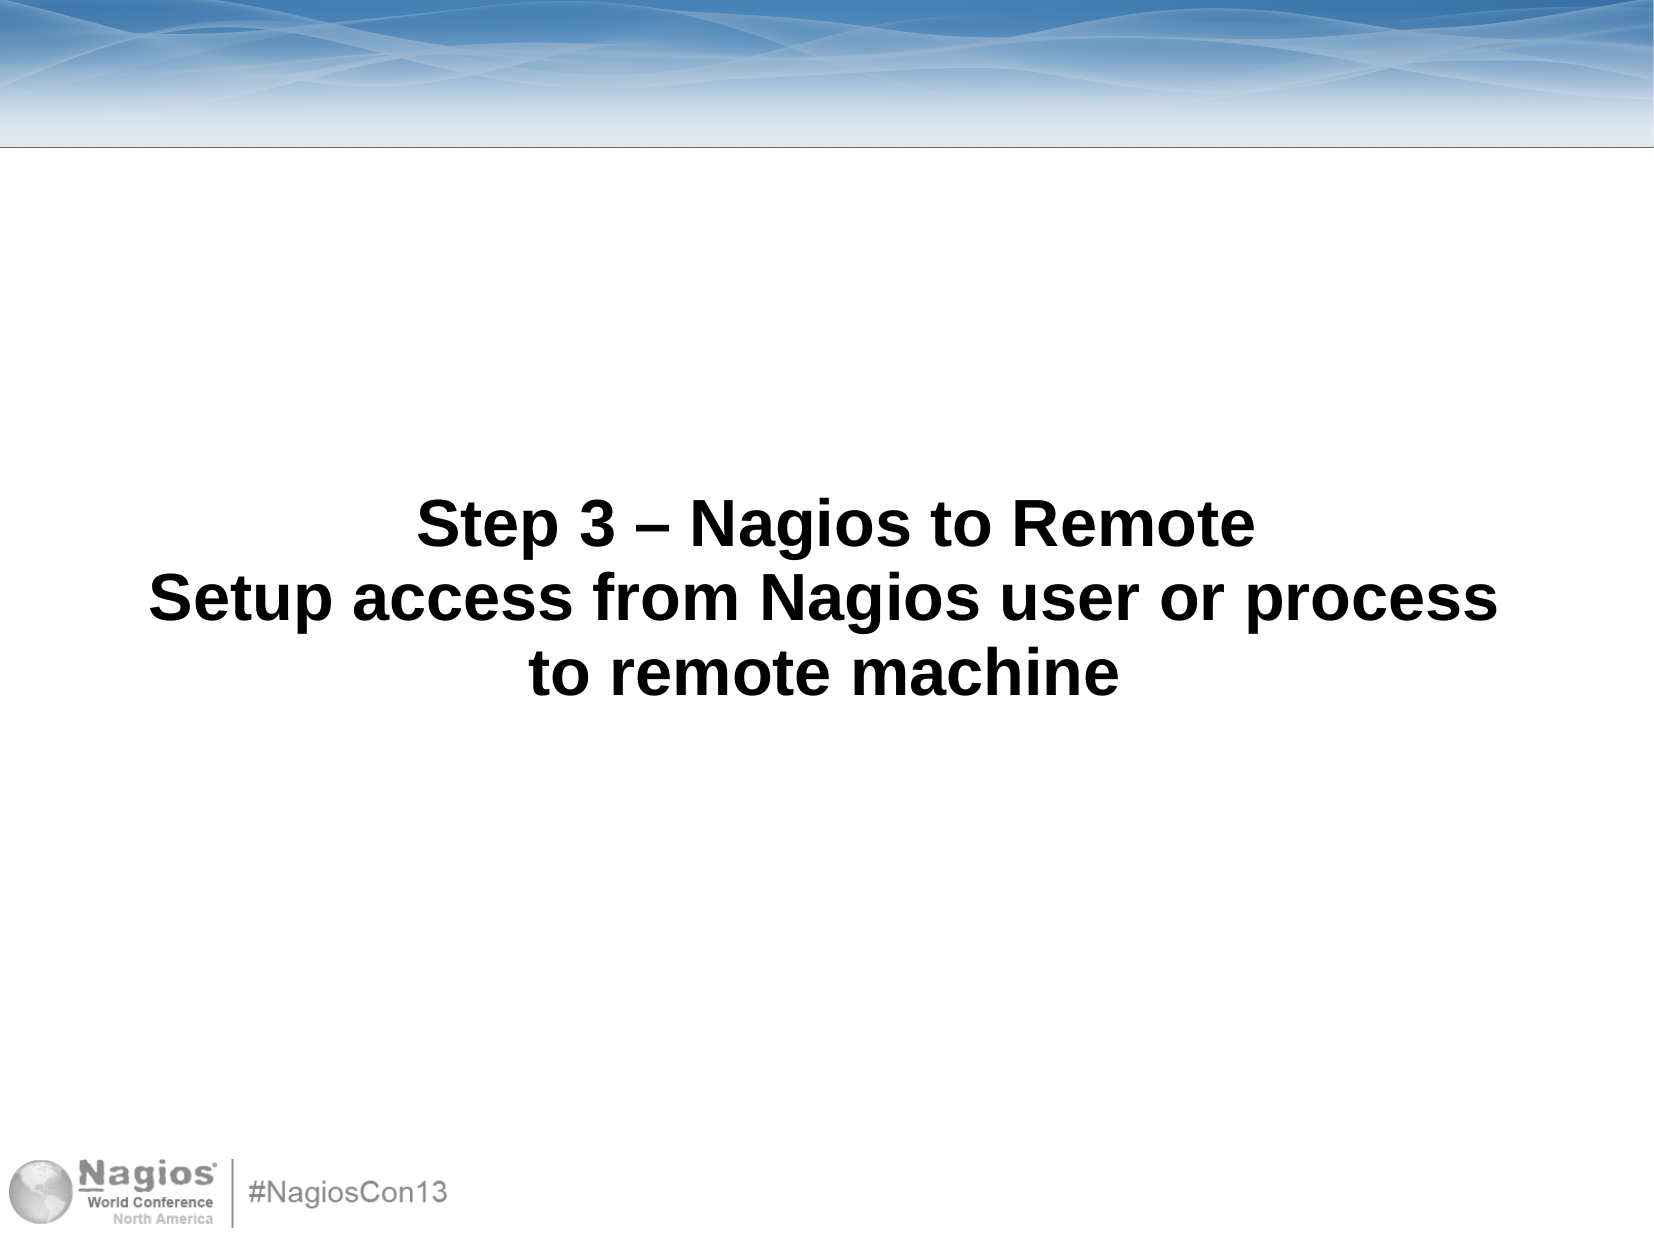

# Step 3 – Nagios to Remote Setup access from Nagios user or process to remote machine